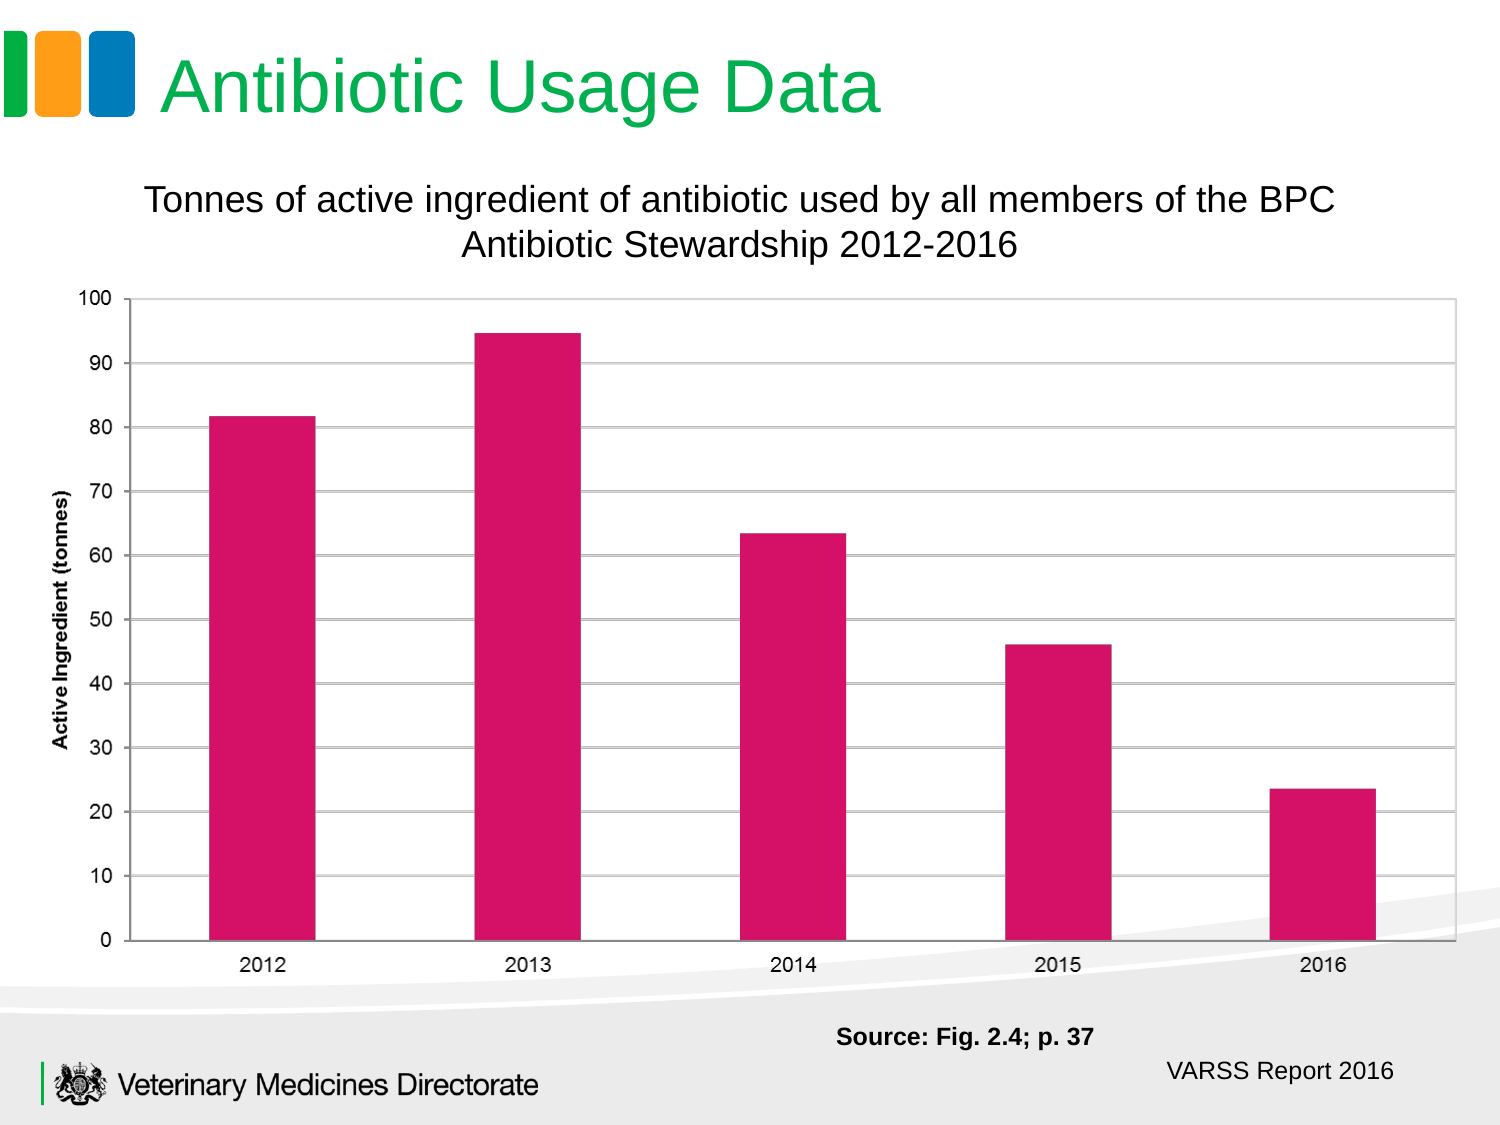

# Antibiotic Usage Data
Tonnes of active ingredient of antibiotic used by all members of the BPC Antibiotic Stewardship 2012-2016
Source: Fig. 2.4; p. 37
VARSS Report 2016